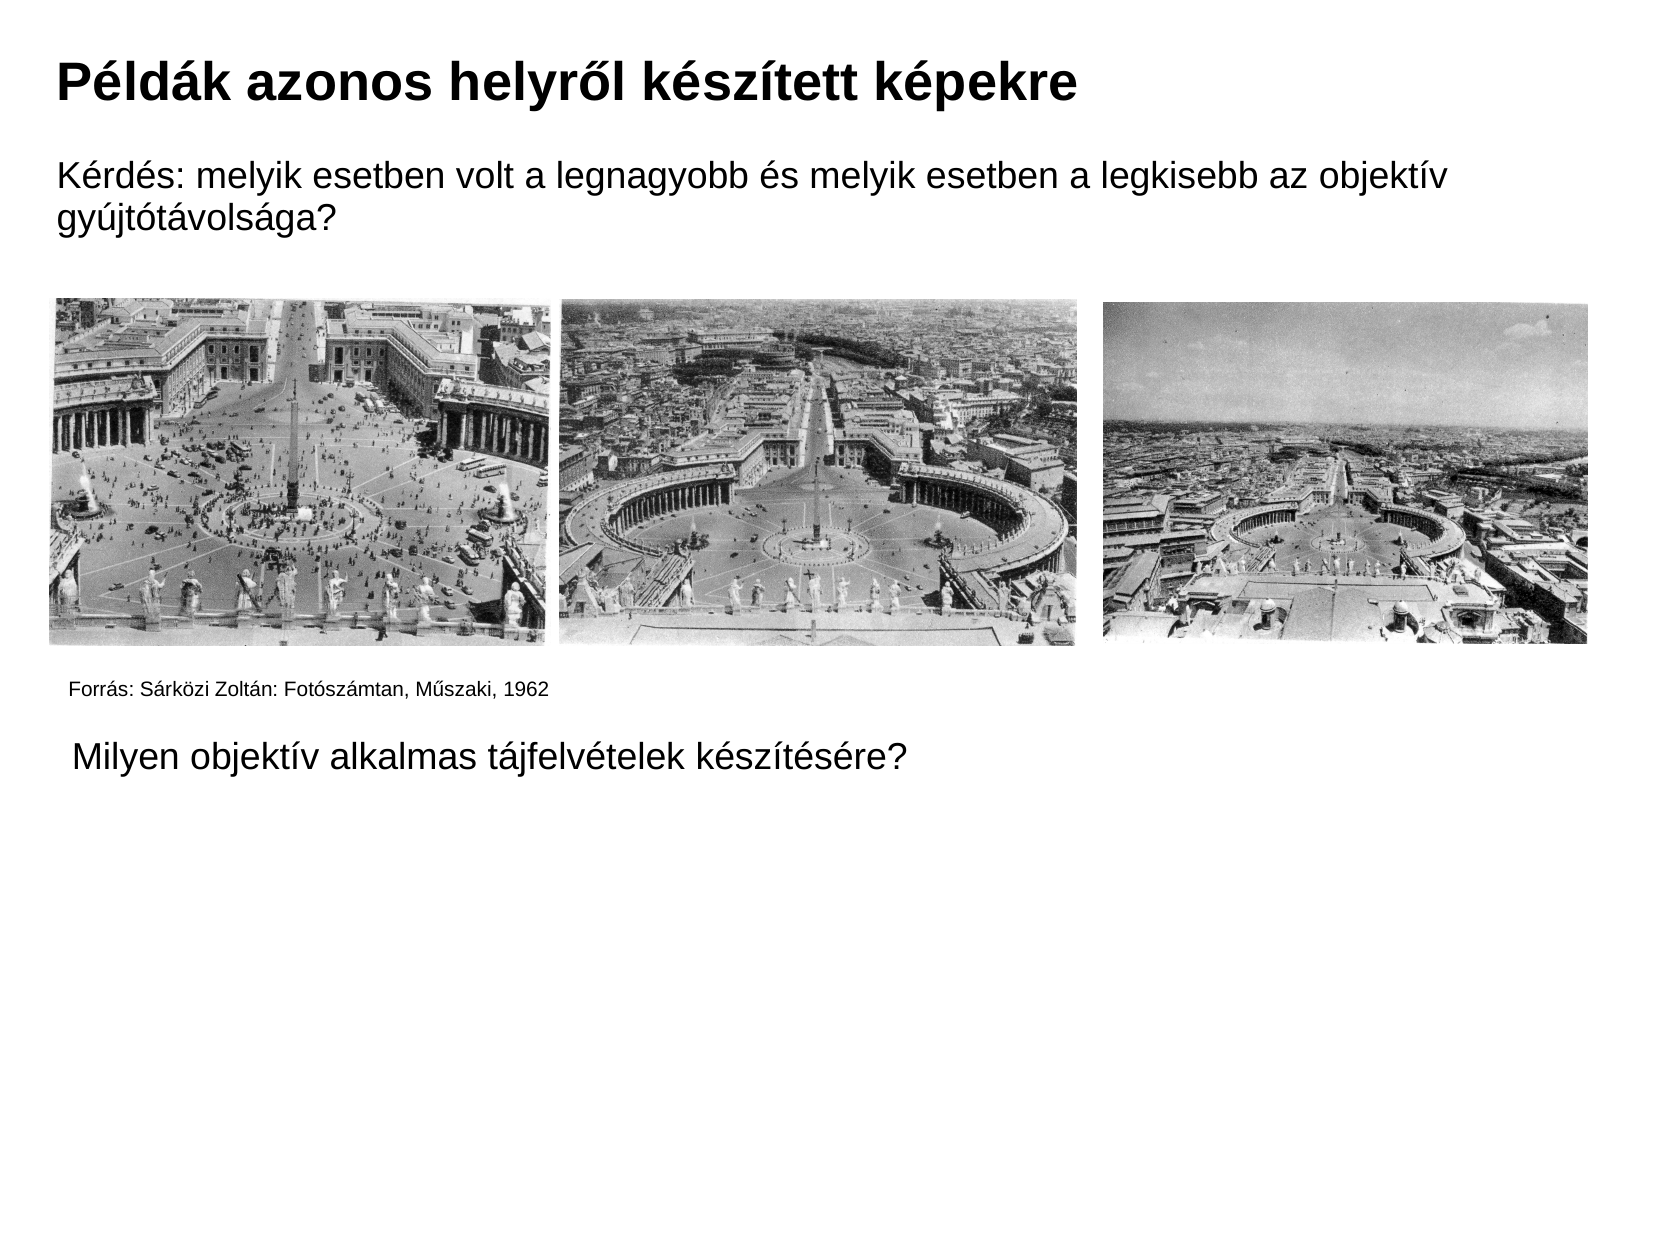

Példák azonos helyről készített képekre
Kérdés: melyik esetben volt a legnagyobb és melyik esetben a legkisebb az objektív
gyújtótávolsága?
Forrás: Sárközi Zoltán: Fotószámtan, Műszaki, 1962
Milyen objektív alkalmas tájfelvételek készítésére?